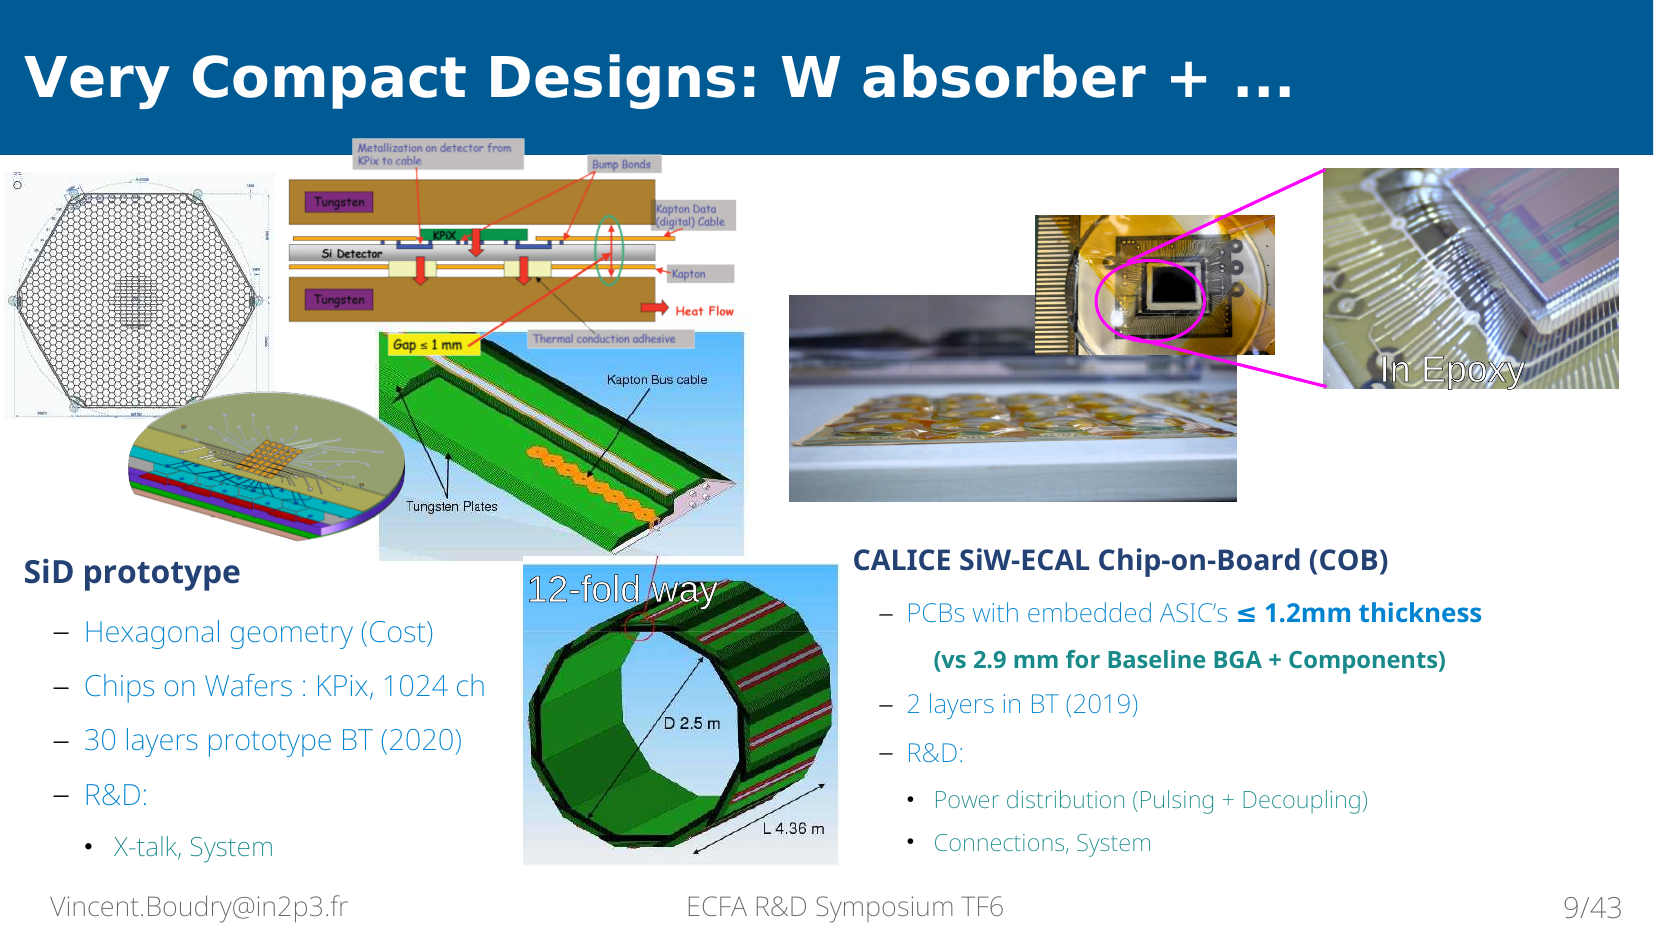

# Very Compact Designs: W absorber + ...
In Epoxy
CALICE SiW-ECAL Chip-on-Board (COB)
PCBs with embedded ASIC’s ≤ 1.2mm thickness
(vs 2.9 mm for Baseline BGA + Components)
2 layers in BT (2019)
R&D:
Power distribution (Pulsing + Decoupling)
Connections, System
SiD prototype
Hexagonal geometry (Cost)
Chips on Wafers : KPix, 1024 ch
30 layers prototype BT (2020)
R&D:
X-talk, System
12-fold way
Vincent.Boudry@in2p3.fr
ECFA R&D Symposium TF6
9